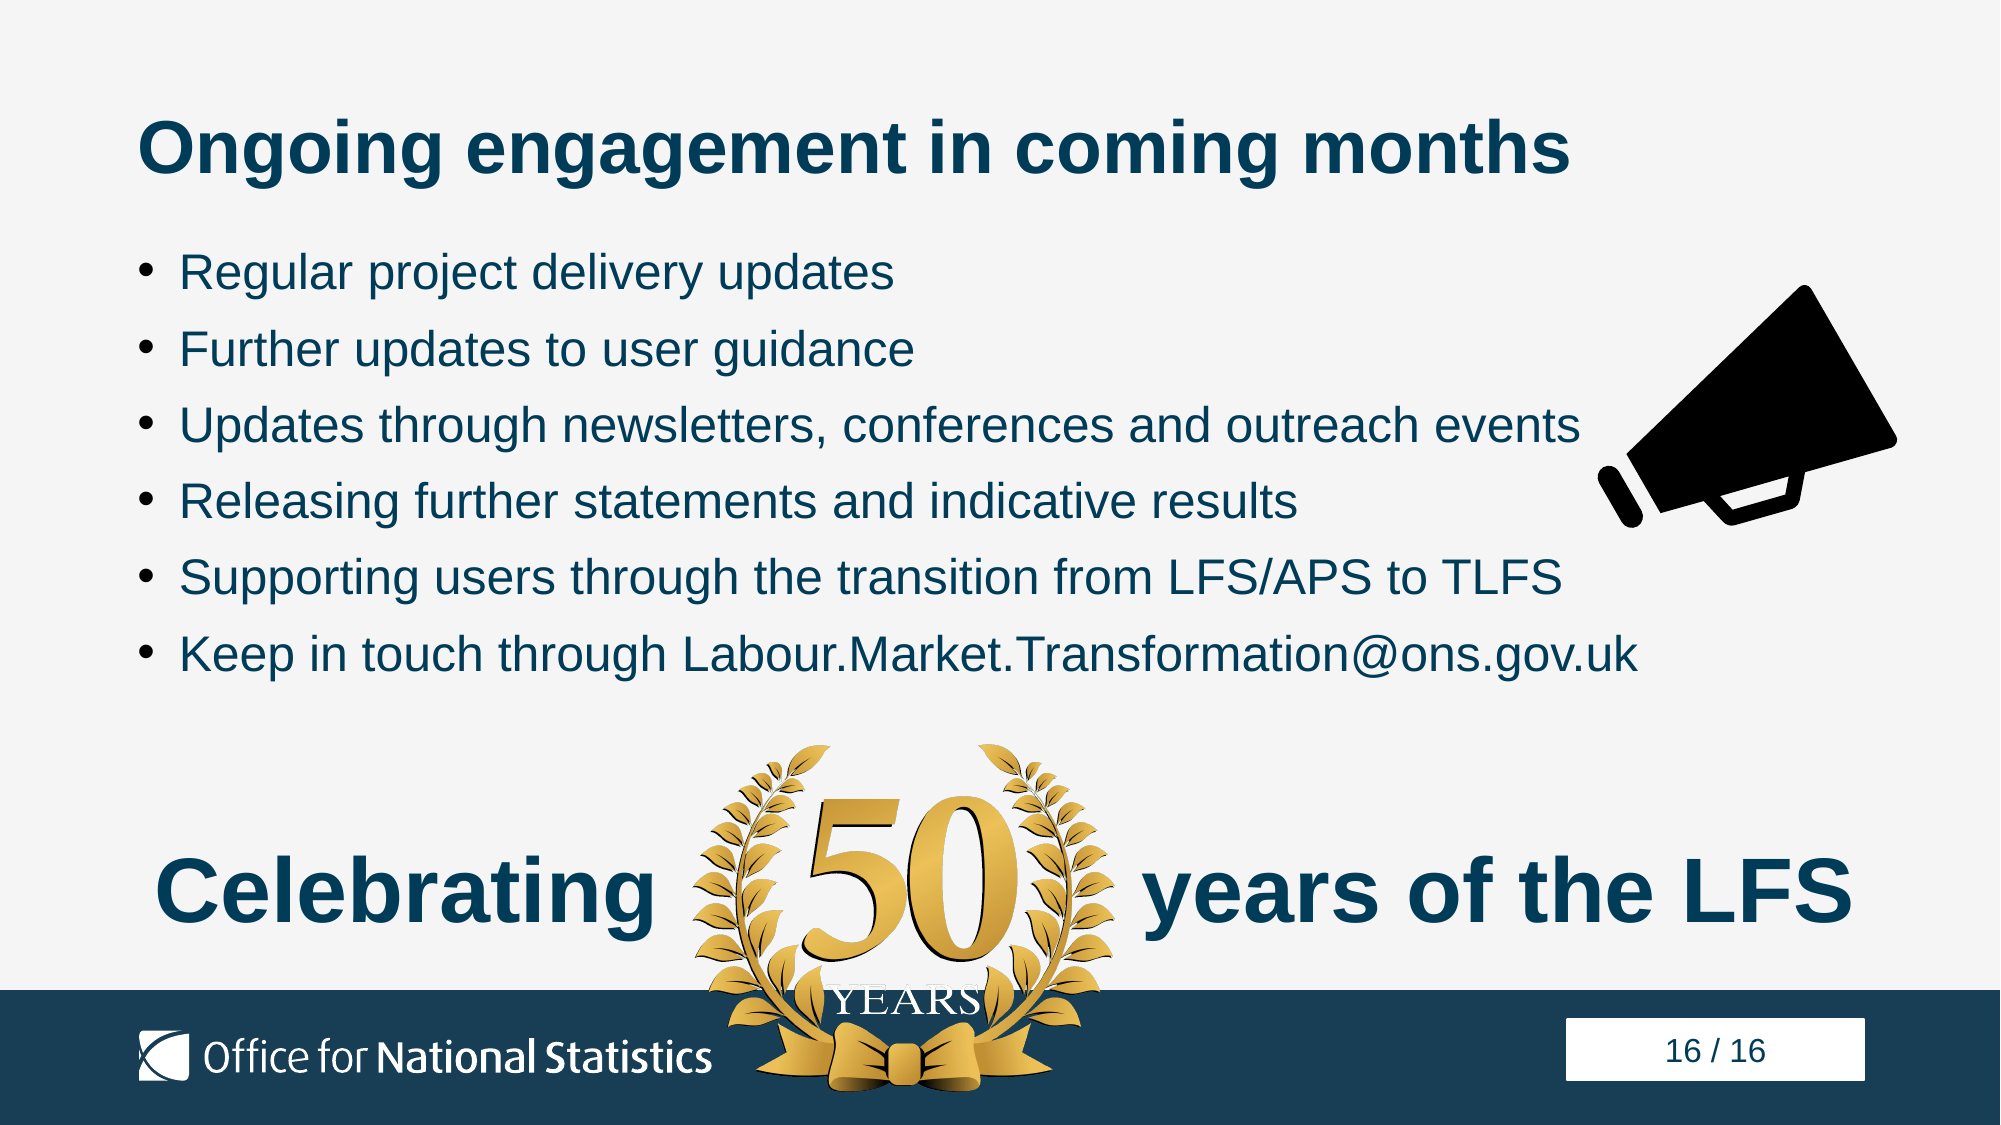

# Ongoing engagement in coming months
Regular project delivery updates
Further updates to user guidance
Updates through newsletters, conferences and outreach events
Releasing further statements and indicative results
Supporting users through the transition from LFS/APS to TLFS
Keep in touch through Labour.Market.Transformation@ons.gov.uk
Celebrating years of the LFS
16 / 16